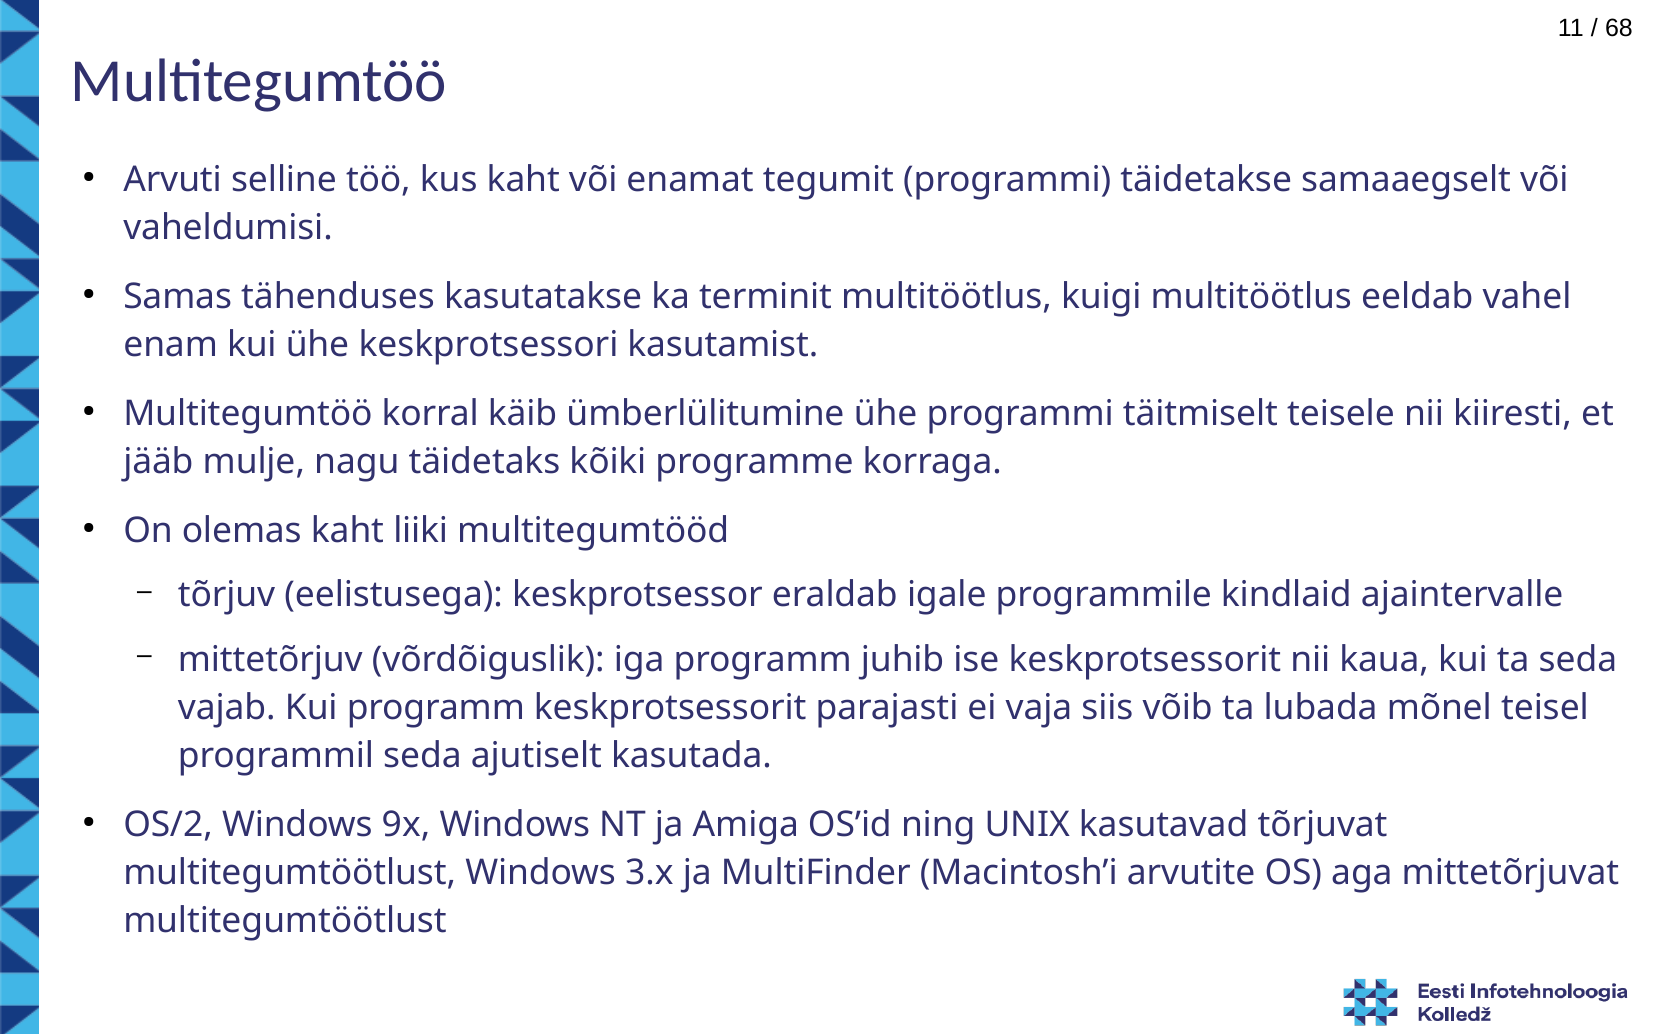

# Multitegumtöö
Arvuti selline töö, kus kaht või enamat tegumit (programmi) täidetakse samaaegselt või vaheldumisi.
Samas tähenduses kasutatakse ka terminit multitöötlus, kuigi multitöötlus eeldab vahel enam kui ühe keskprotsessori kasutamist.
Multitegumtöö korral käib ümberlülitumine ühe programmi täitmiselt teisele nii kiiresti, et jääb mulje, nagu täidetaks kõiki programme korraga.
On olemas kaht liiki multitegumtööd
tõrjuv (eelistusega): keskprotsessor eraldab igale programmile kindlaid ajaintervalle
mittetõrjuv (võrdõiguslik): iga programm juhib ise keskprotsessorit nii kaua, kui ta seda vajab. Kui programm keskprotsessorit parajasti ei vaja siis võib ta lubada mõnel teisel programmil seda ajutiselt kasutada.
OS/2, Windows 9x, Windows NT ja Amiga OS’id ning UNIX kasutavad tõrjuvat multitegumtöötlust, Windows 3.x ja MultiFinder (Macintosh’i arvutite OS) aga mittetõrjuvat multitegumtöötlust